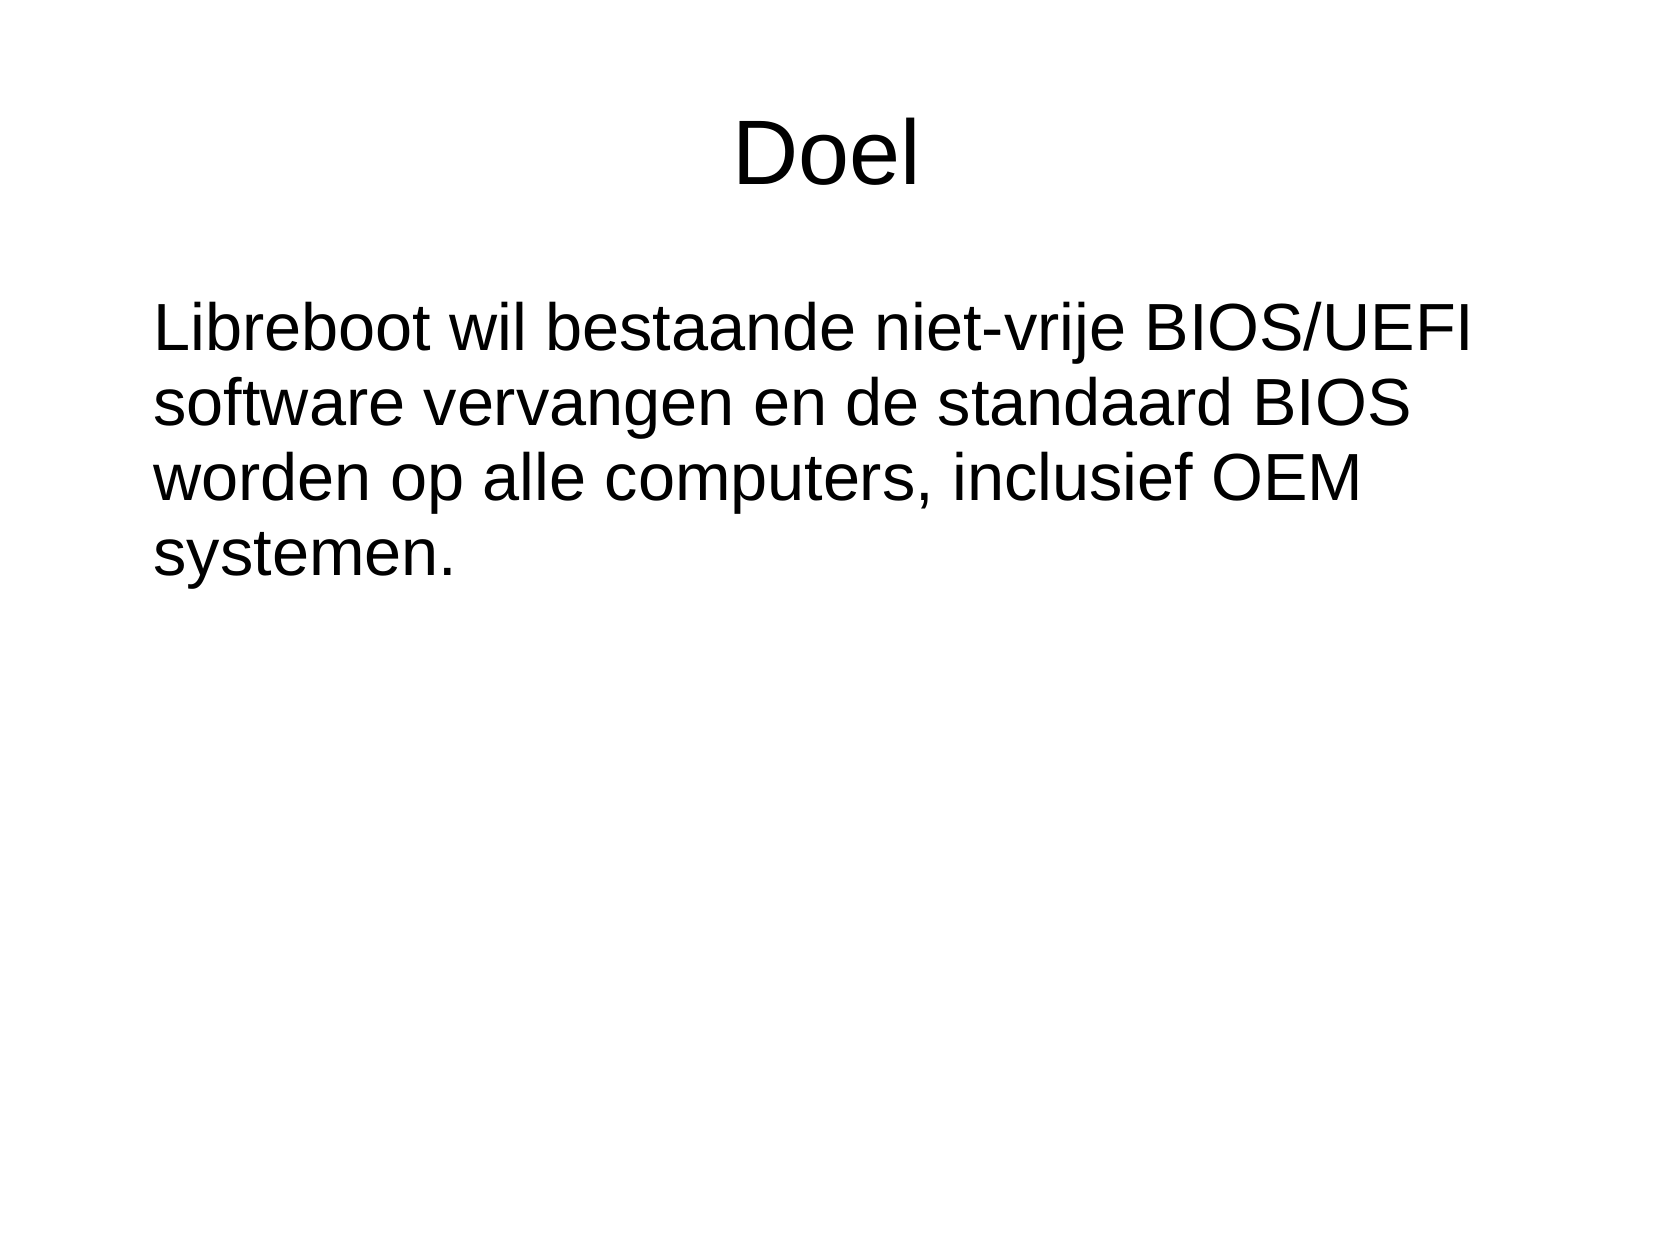

# Doel
Libreboot wil bestaande niet-vrije BIOS/UEFI software vervangen en de standaard BIOS worden op alle computers, inclusief OEM systemen.